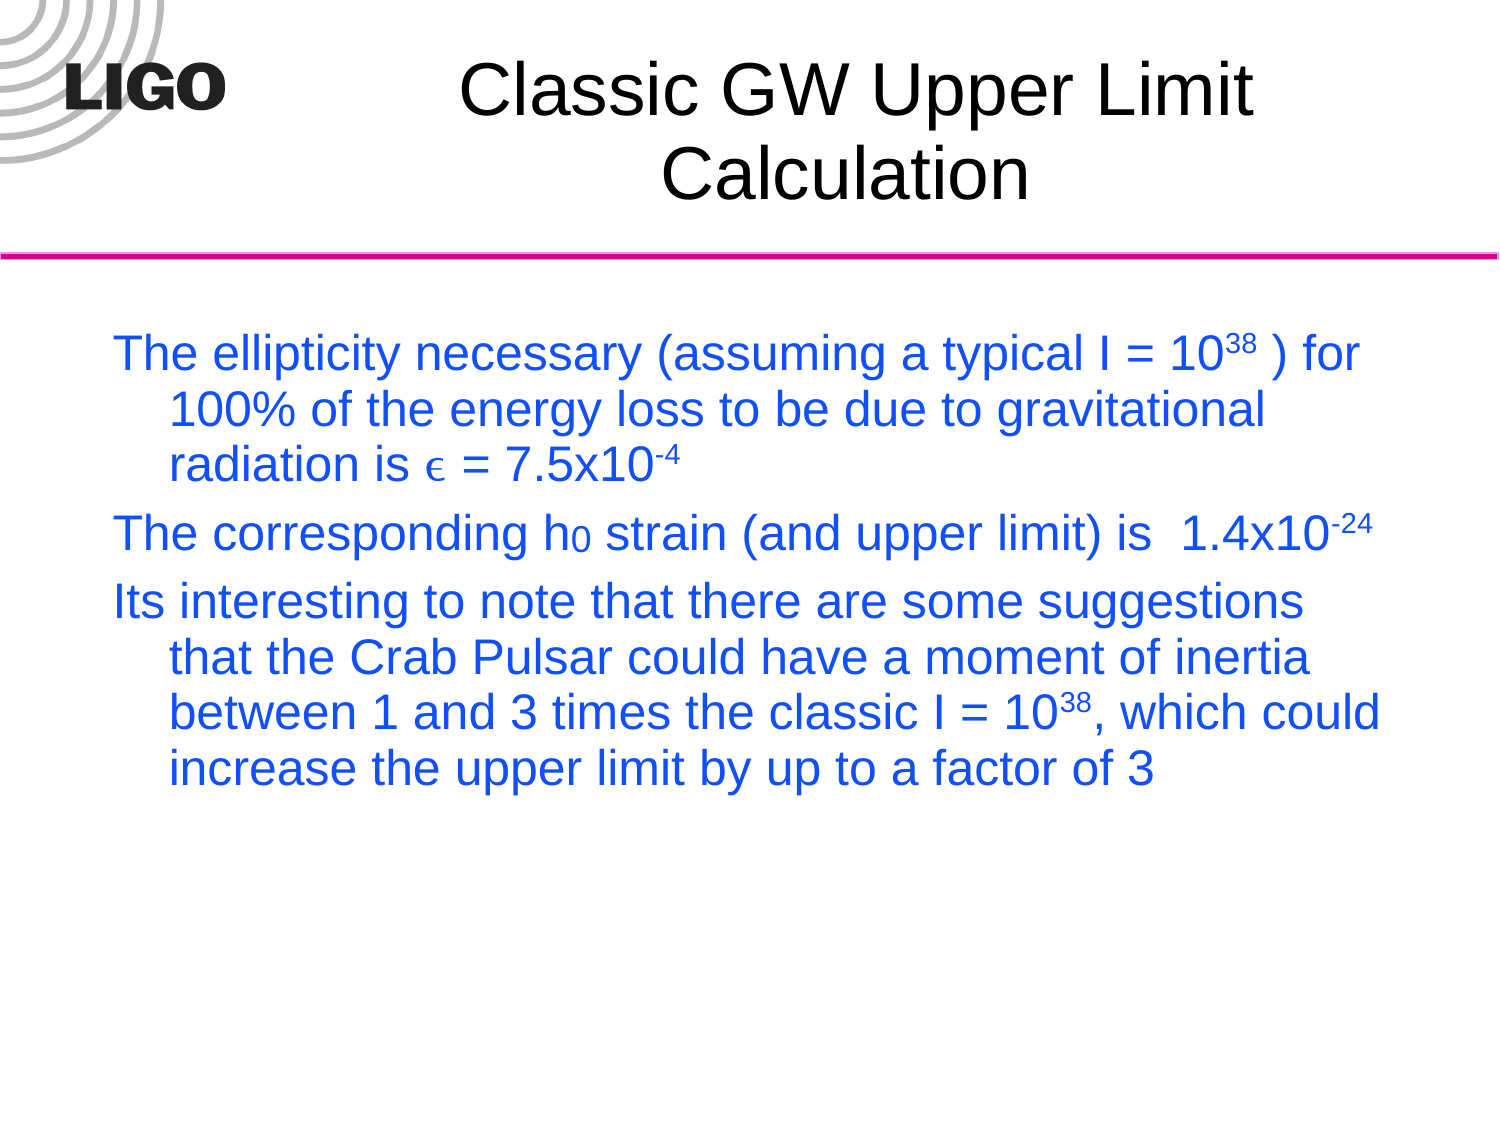

# Classic GW Upper Limit Calculation
The ellipticity necessary (assuming a typical I = 1038 ) for 100% of the energy loss to be due to gravitational radiation is  = 7.5x10-4
The corresponding h0 strain (and upper limit) is 1.4x10-24
Its interesting to note that there are some suggestions that the Crab Pulsar could have a moment of inertia between 1 and 3 times the classic I = 1038, which could increase the upper limit by up to a factor of 3